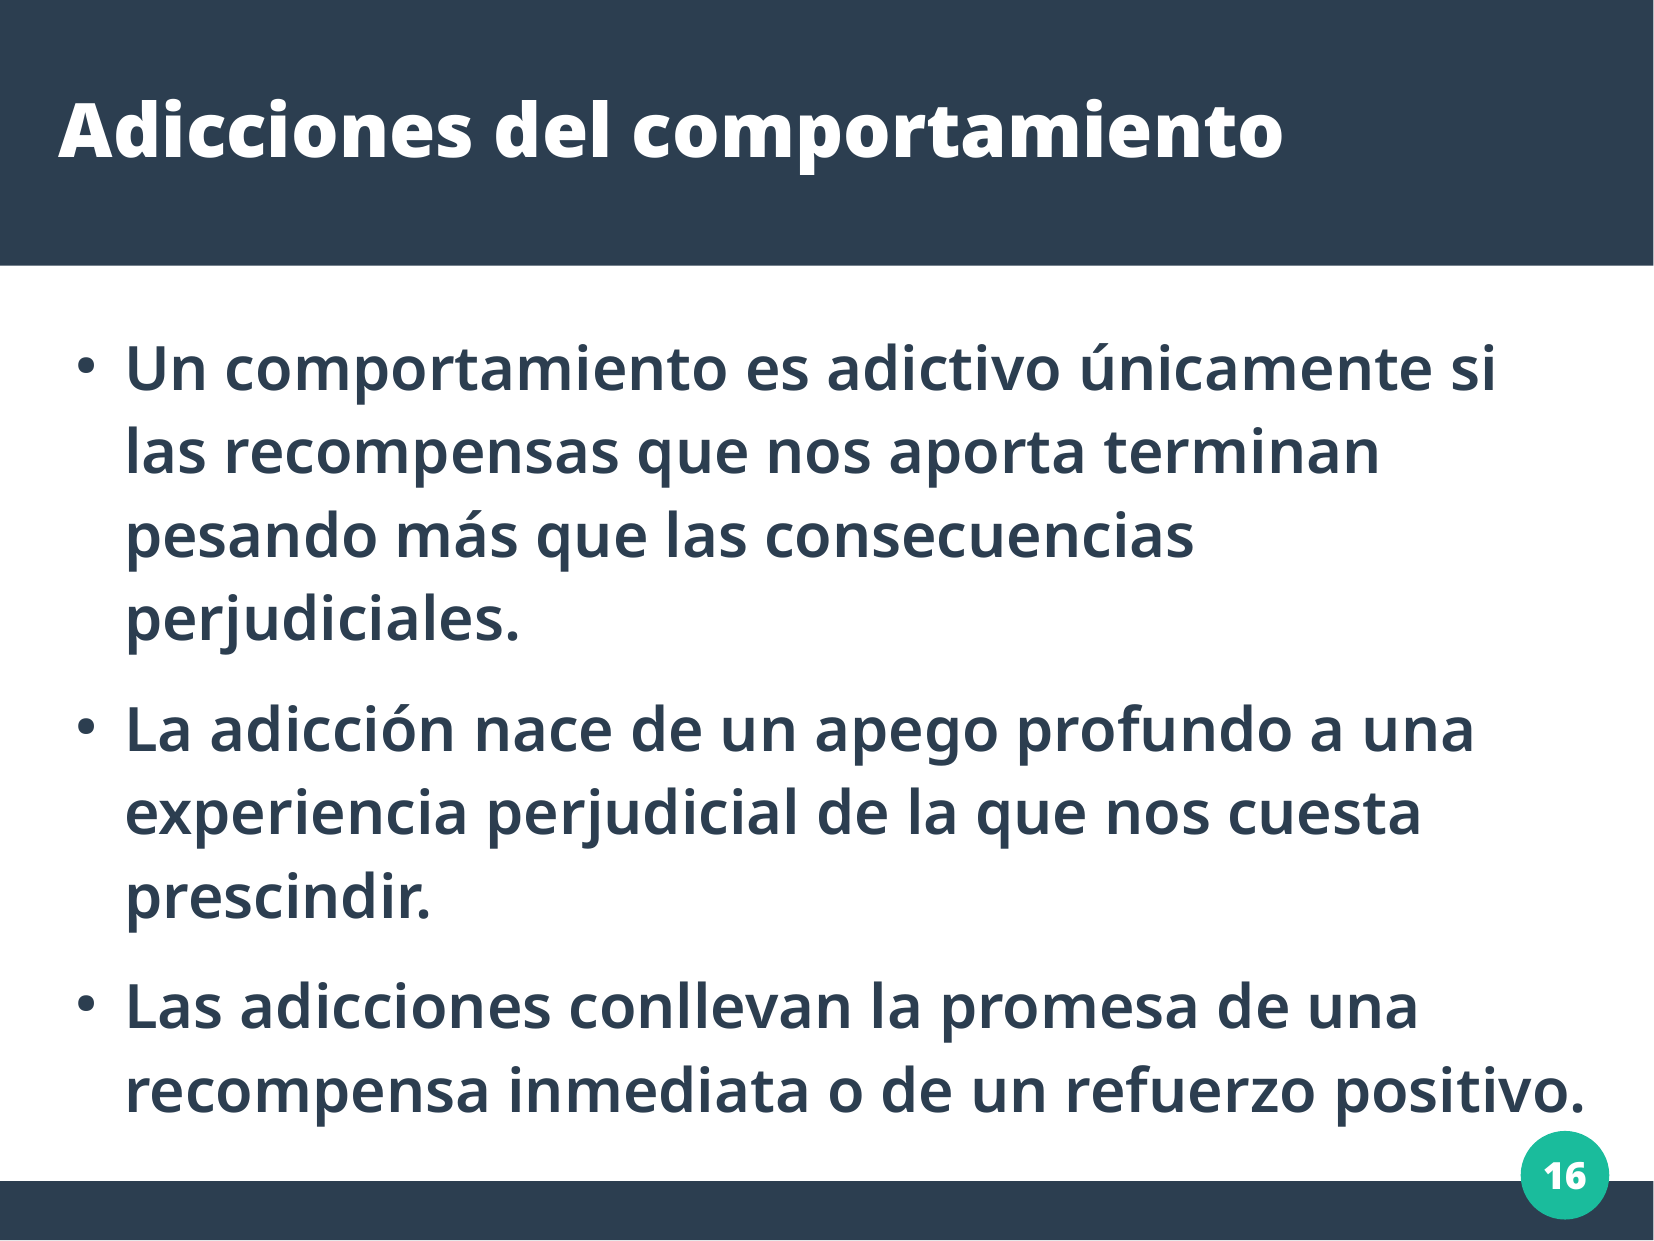

# Adicciones del comportamiento
Un comportamiento es adictivo únicamente si las recompensas que nos aporta terminan pesando más que las consecuencias perjudiciales.
La adicción nace de un apego profundo a una experiencia perjudicial de la que nos cuesta prescindir.
Las adicciones conllevan la promesa de una recompensa inmediata o de un refuerzo positivo.
16